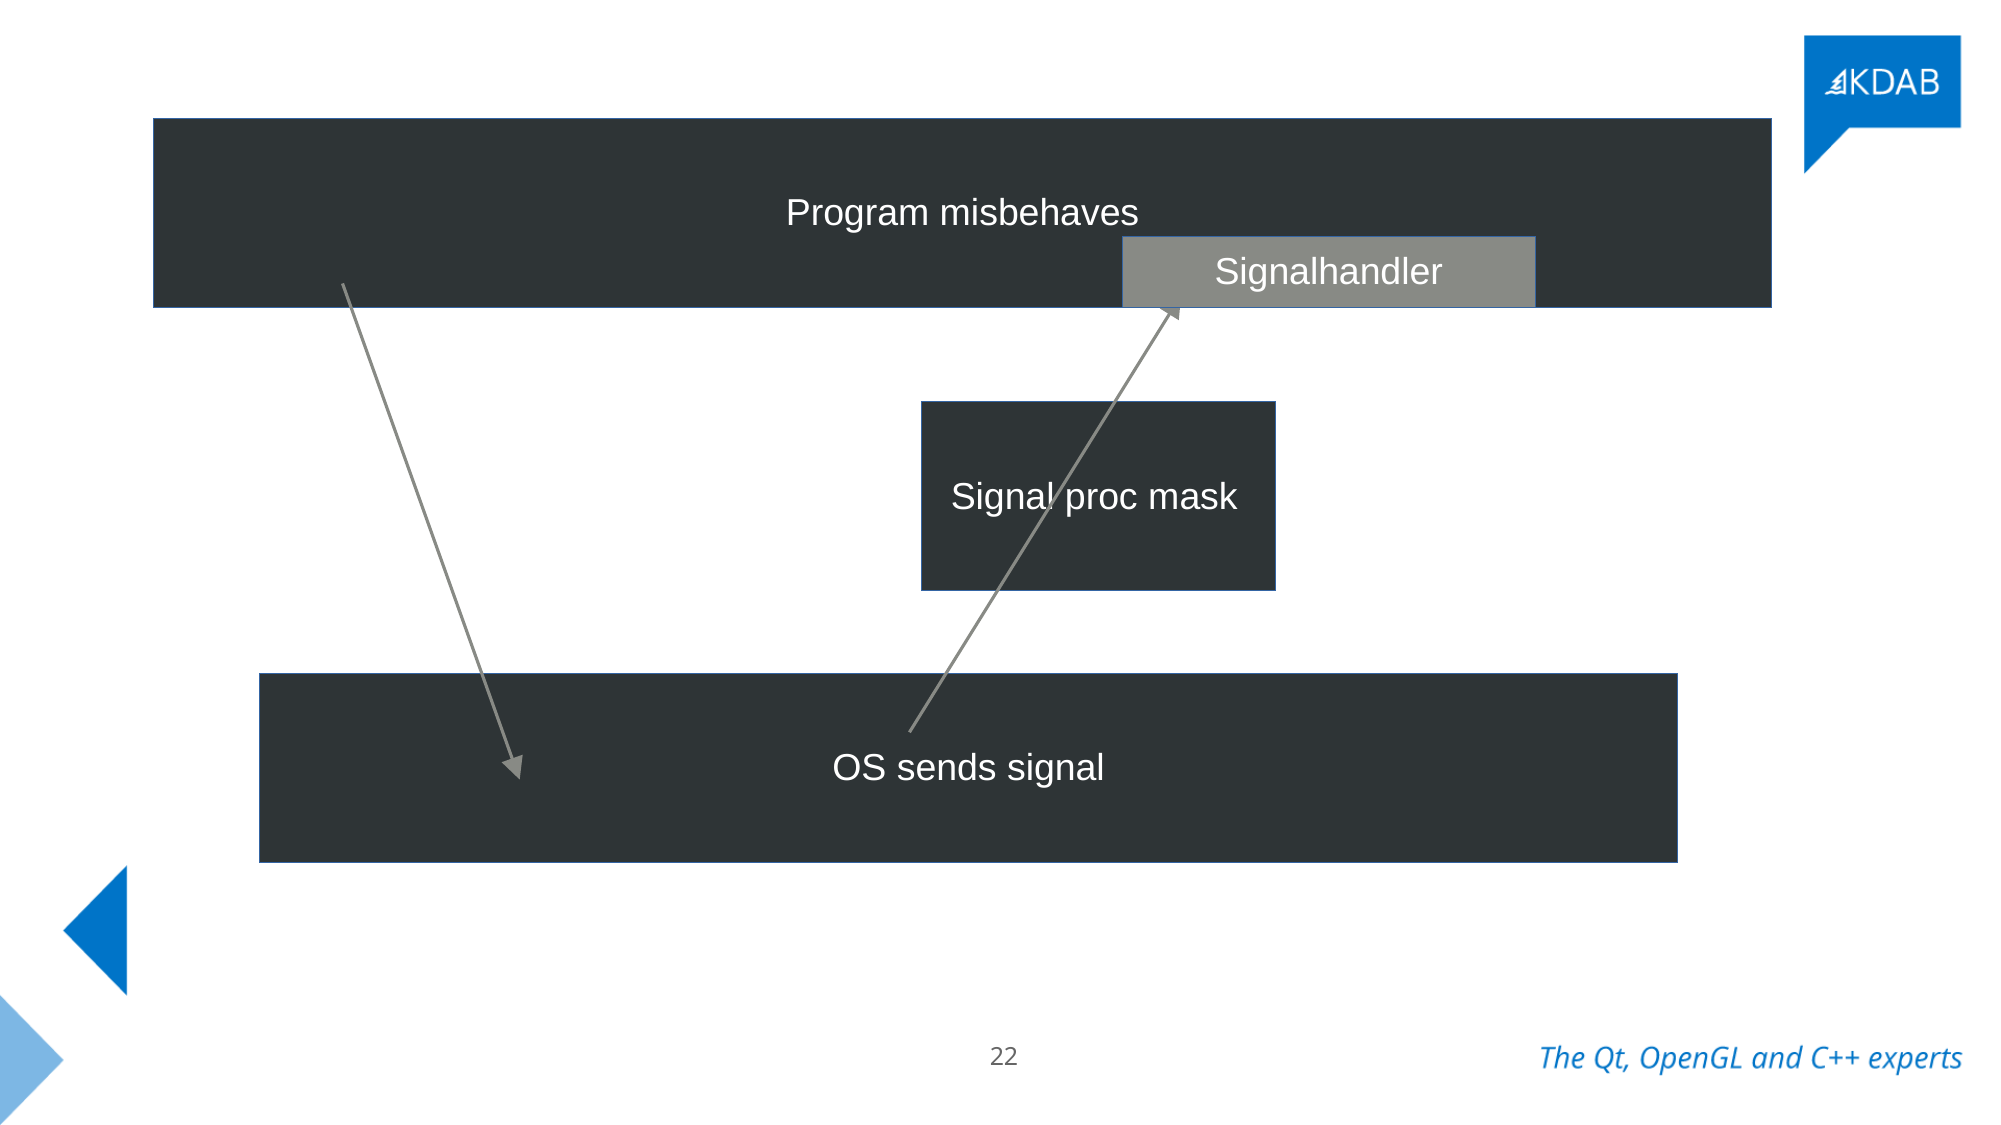

Program misbehaves
Signalhandler
Signal proc mask
OS sends signal